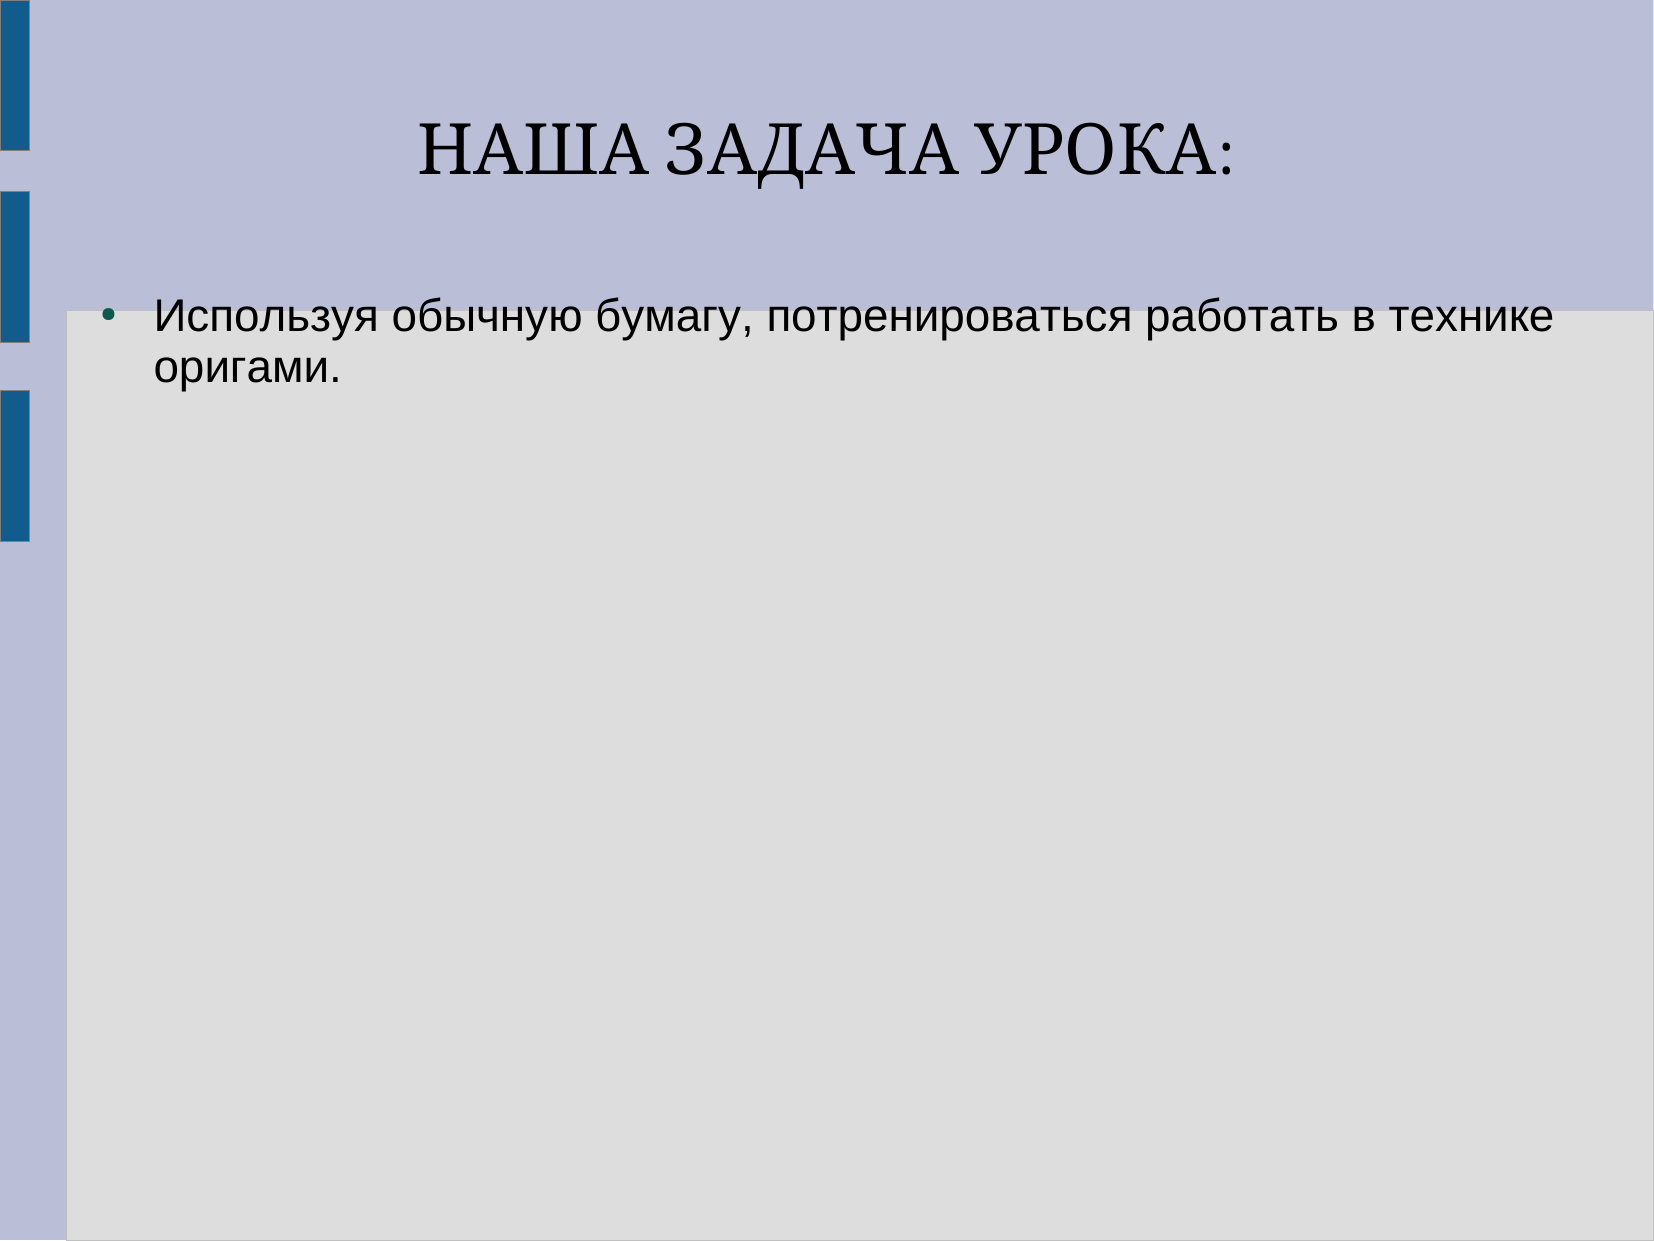

# НАША ЗАДАЧА УРОКА:
Используя обычную бумагу, потренироваться работать в технике оригами.